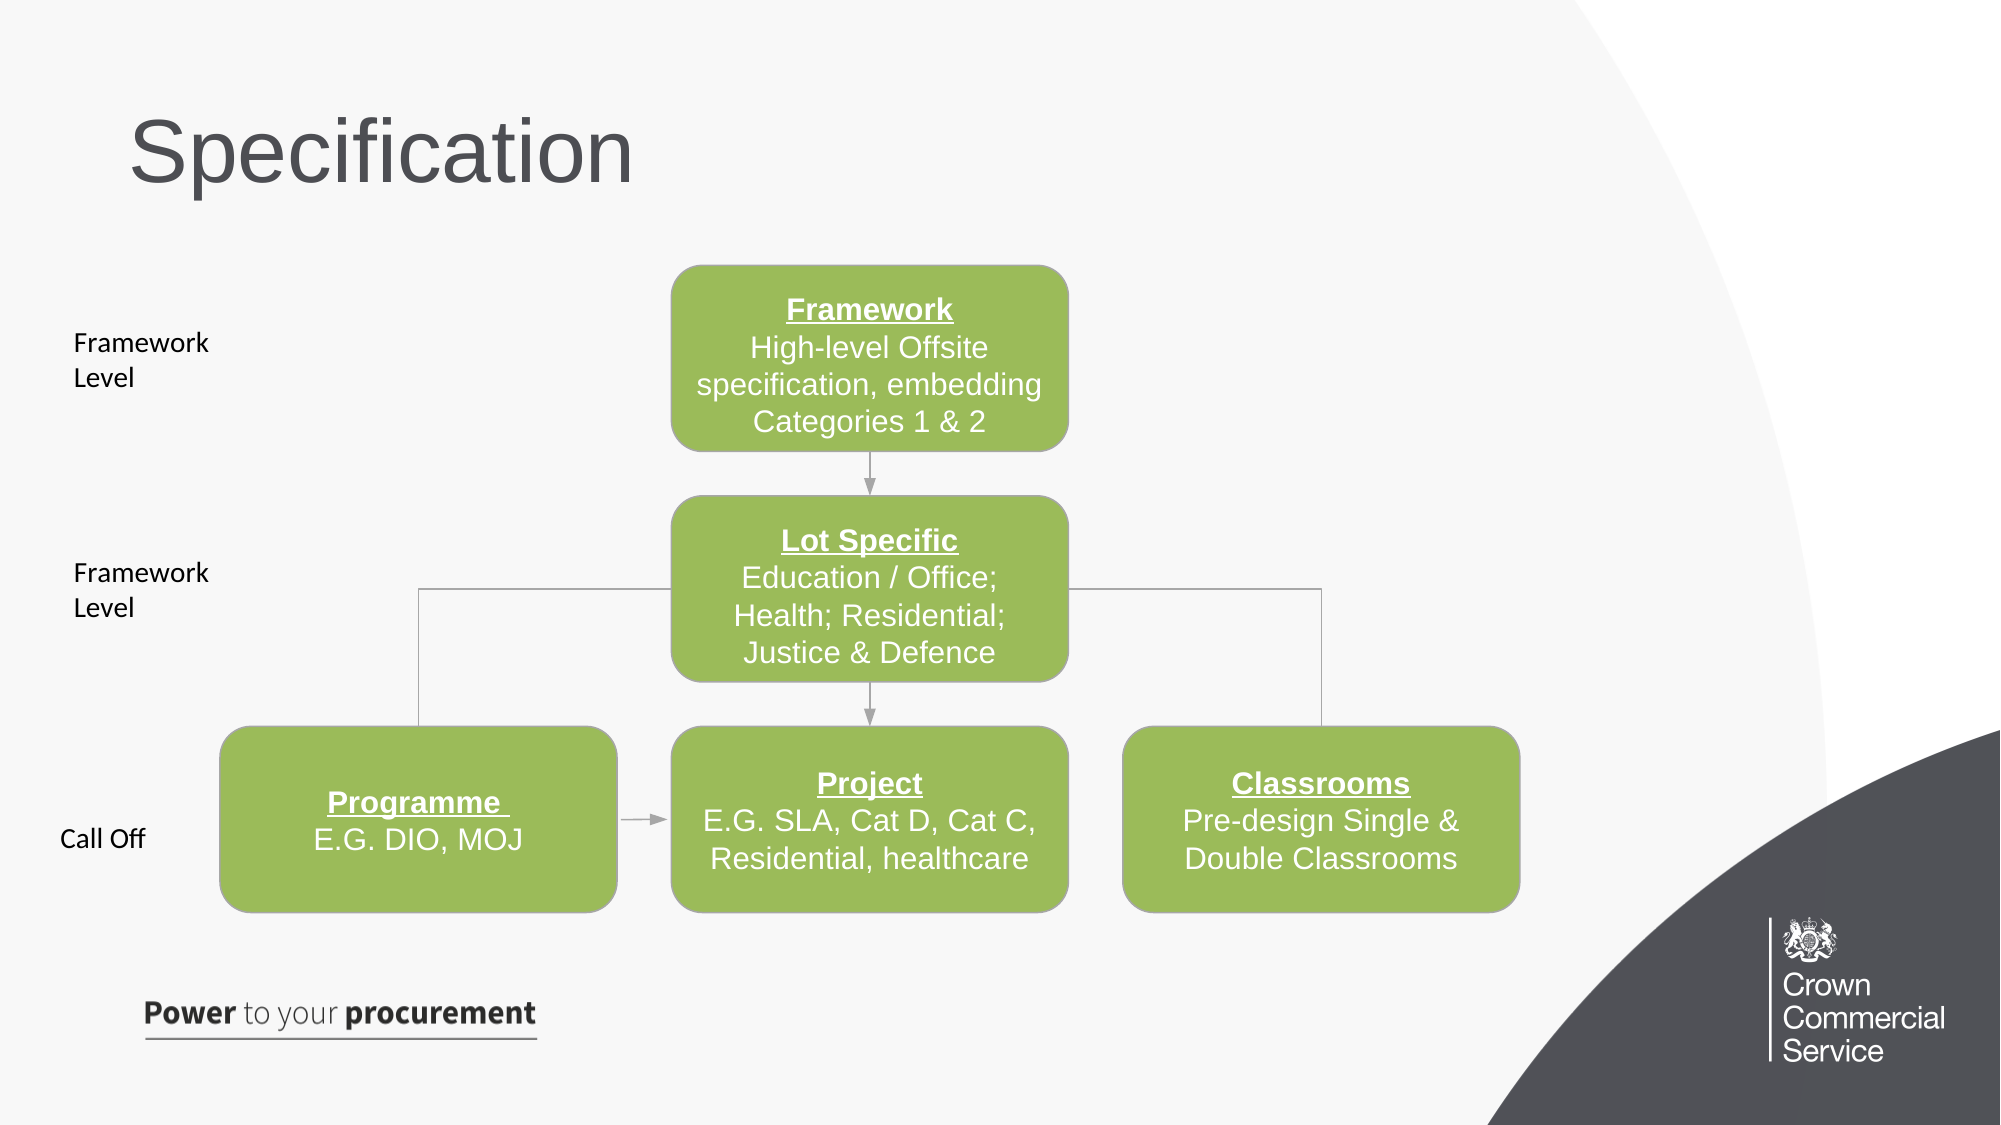

# Specification
Framework
High-level Offsite specification, embedding Categories 1 & 2
Framework Level
Lot Specific
Education / Office; Health; Residential; Justice & Defence
Framework Level
Programme
E.G. DIO, MOJ
Project
E.G. SLA, Cat D, Cat C, Residential, healthcare
Classrooms
Pre-design Single & Double Classrooms
Call Off